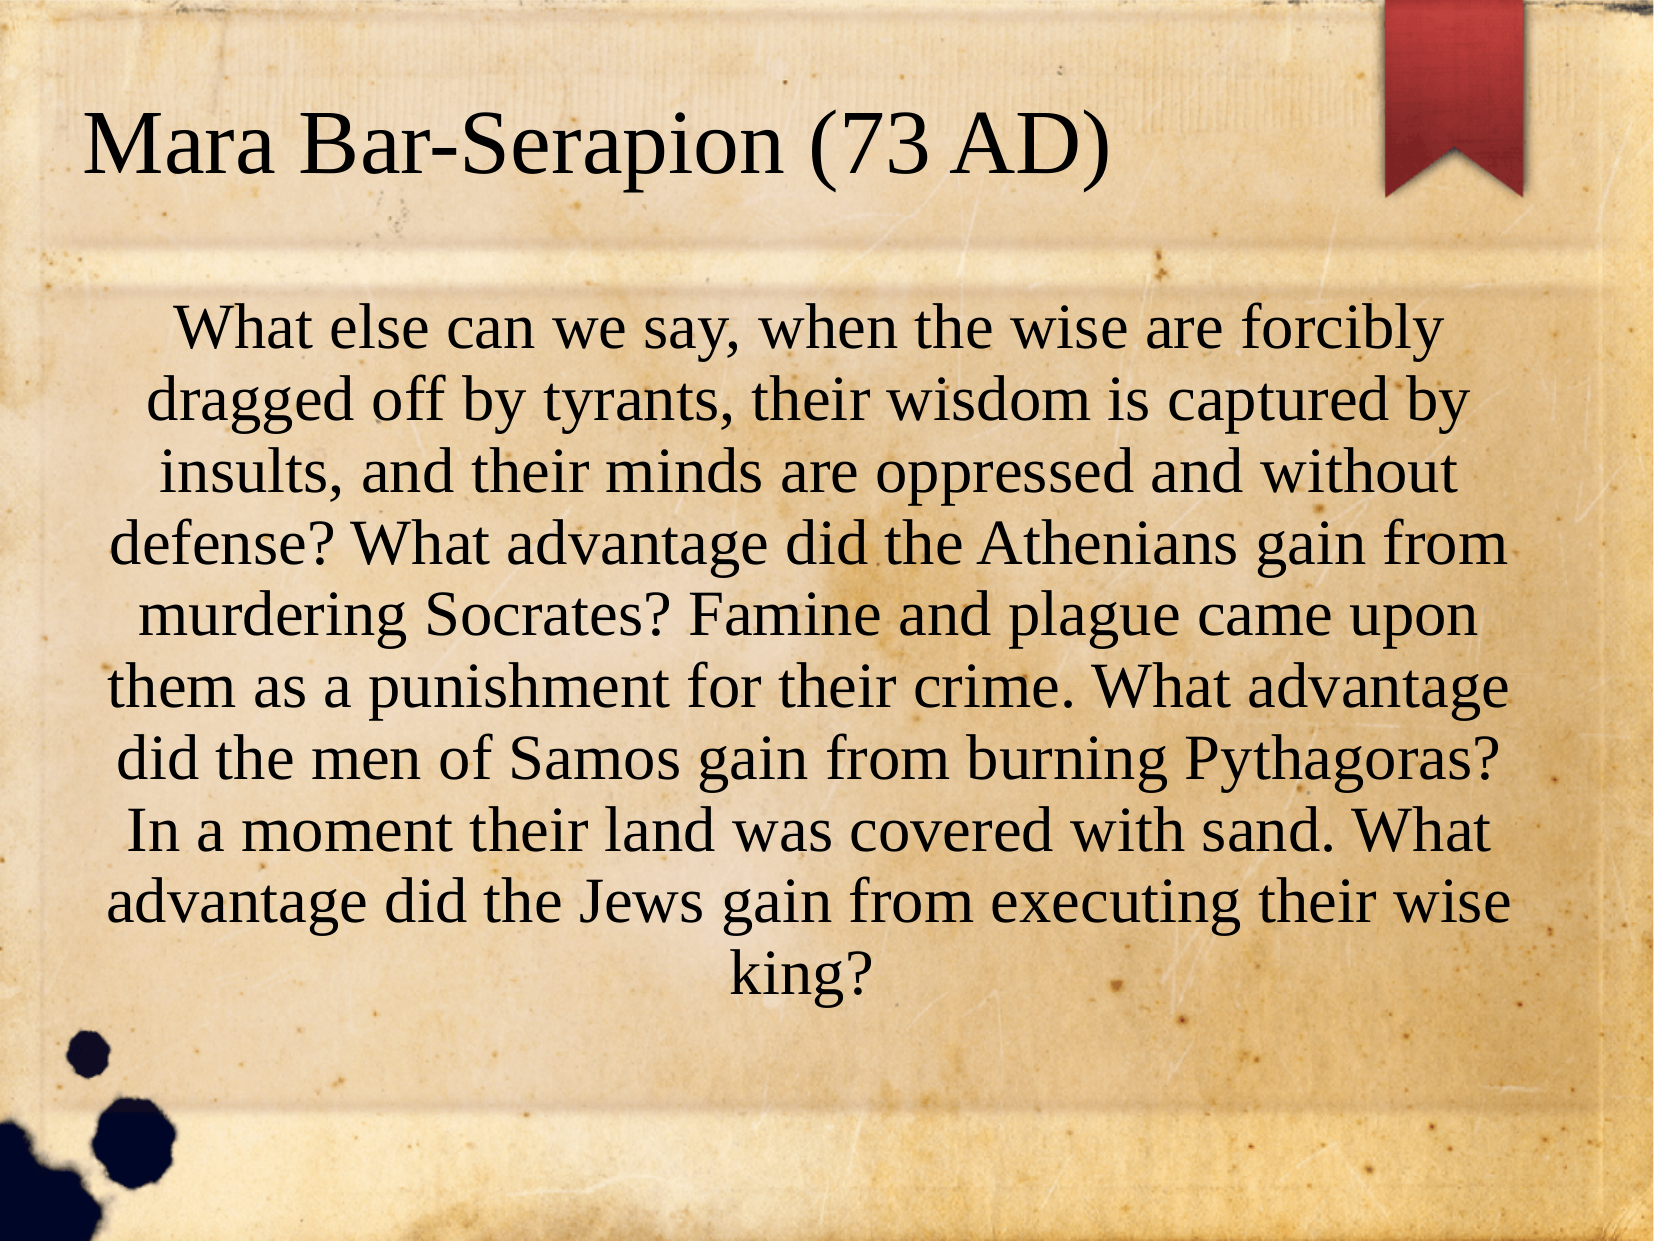

# Mara Bar-Serapion (73 AD)
What else can we say, when the wise are forcibly dragged off by tyrants, their wisdom is captured by insults, and their minds are oppressed and without defense? What advantage did the Athenians gain from murdering Socrates? Famine and plague came upon them as a punishment for their crime. What advantage did the men of Samos gain from burning Pythagoras? In a moment their land was covered with sand. What advantage did the Jews gain from executing their wise king?